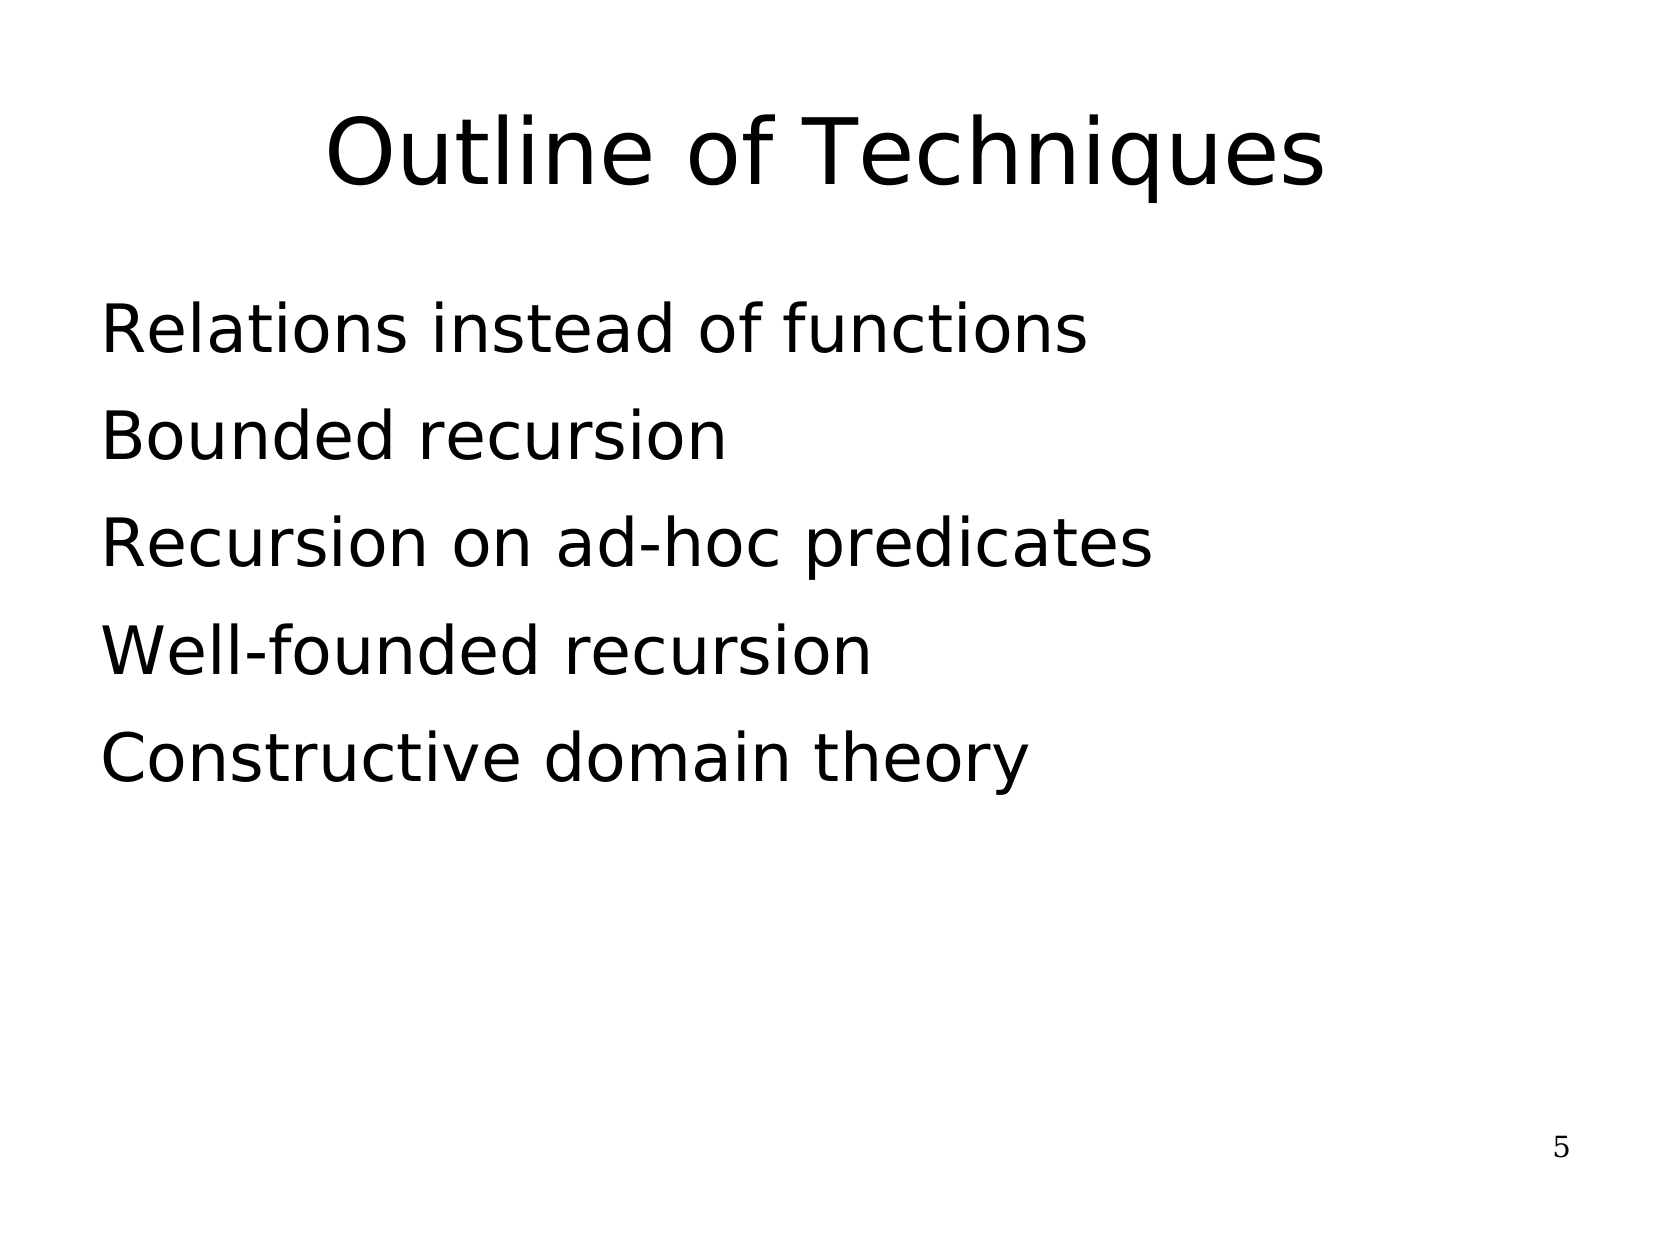

# Outline of Techniques
Relations instead of functions
Bounded recursion
Recursion on ad-hoc predicates
Well-founded recursion
Constructive domain theory
5